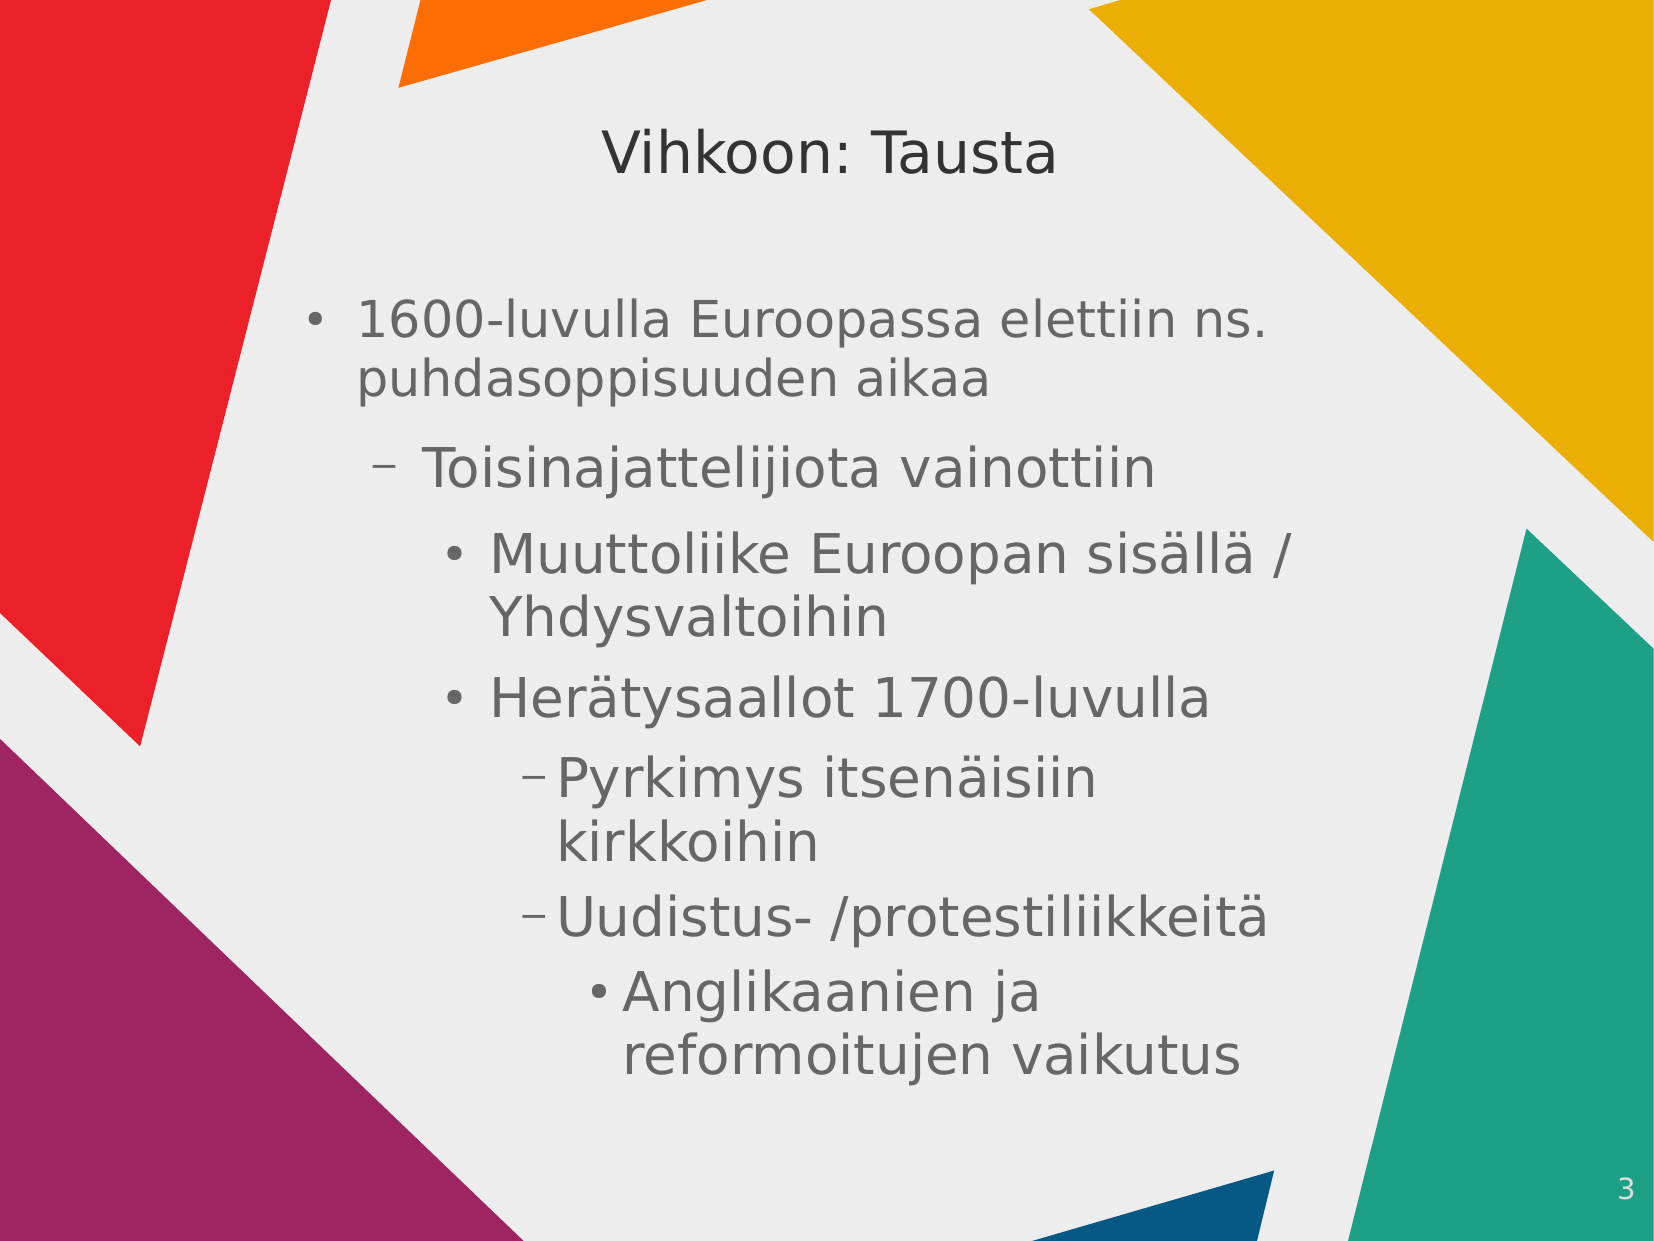

# Vihkoon: Tausta
1600-luvulla Euroopassa elettiin ns. puhdasoppisuuden aikaa
Toisinajattelijiota vainottiin
Muuttoliike Euroopan sisällä / Yhdysvaltoihin
Herätysaallot 1700-luvulla
Pyrkimys itsenäisiin kirkkoihin
Uudistus- /protestiliikkeitä
Anglikaanien ja reformoitujen vaikutus
3